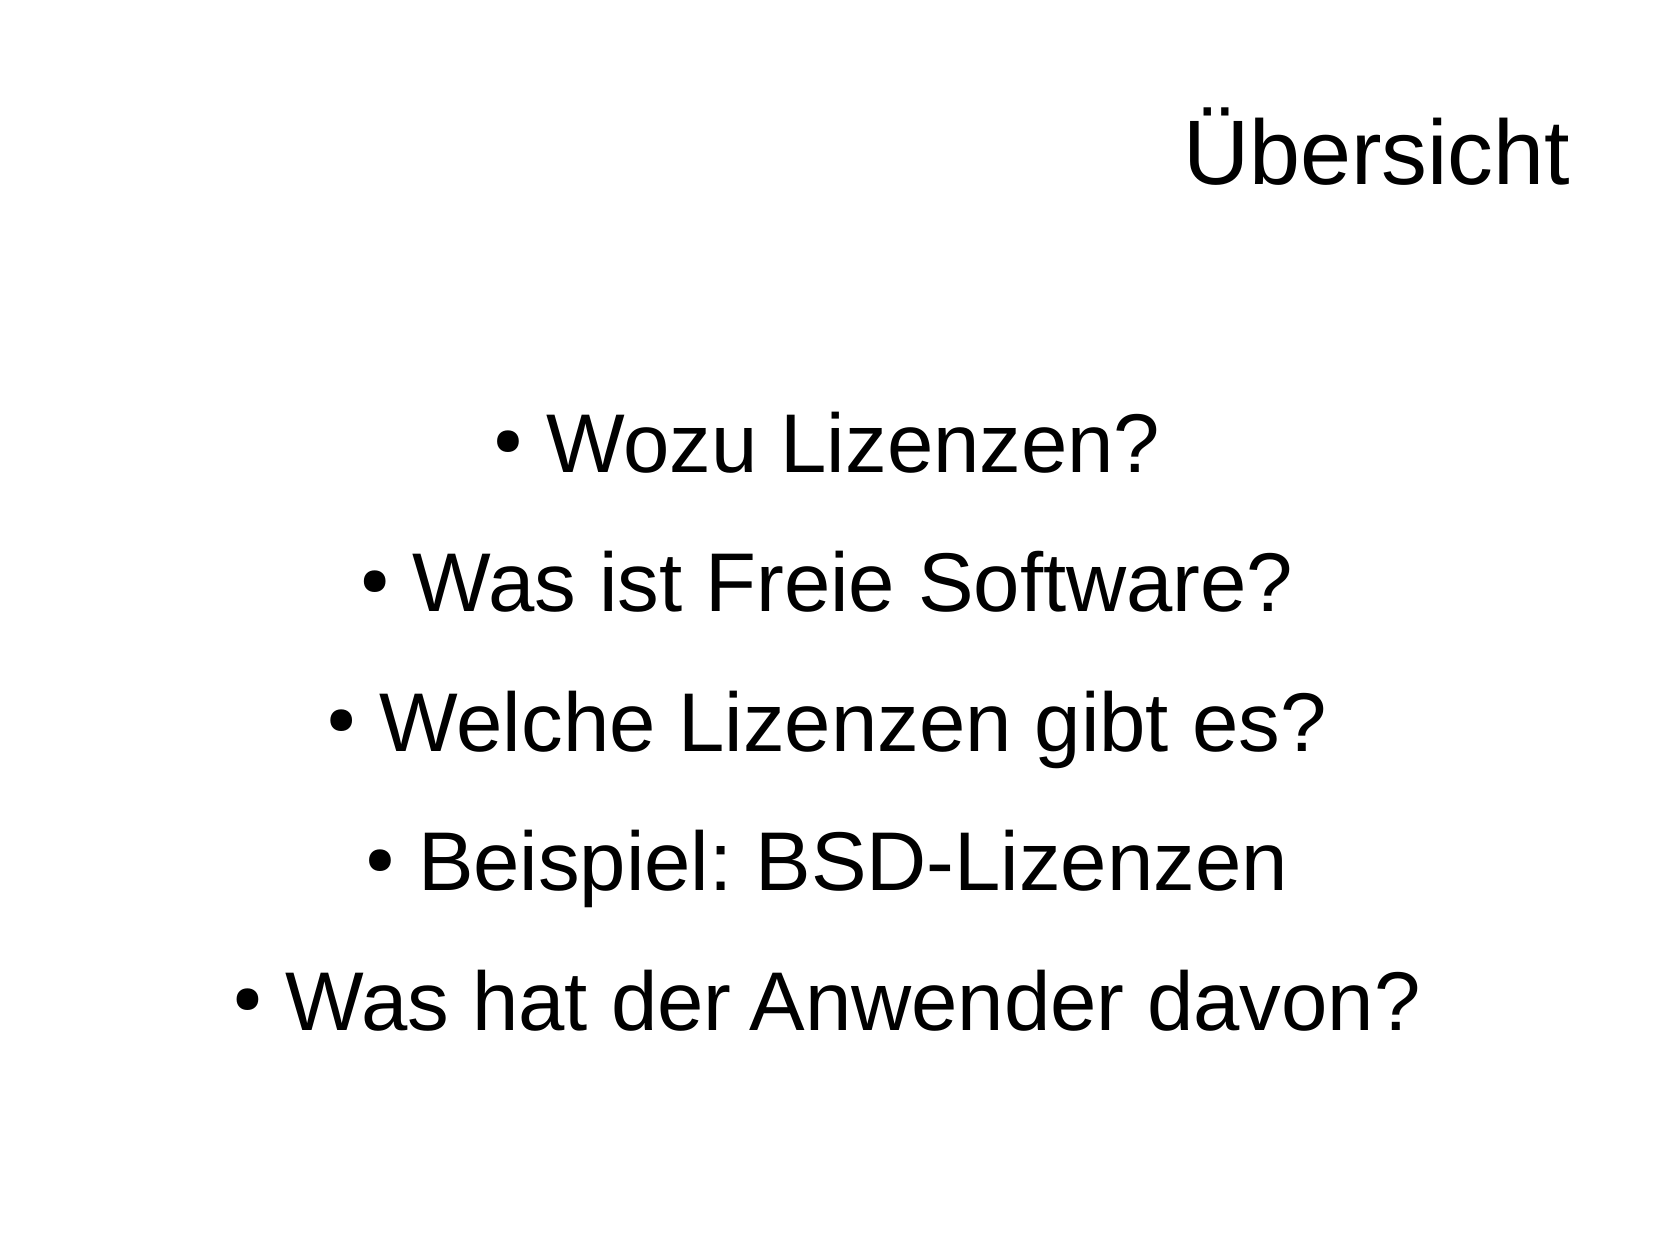

# Übersicht
 Wozu Lizenzen?
 Was ist Freie Software?
 Welche Lizenzen gibt es?
 Beispiel: BSD-Lizenzen
 Was hat der Anwender davon?